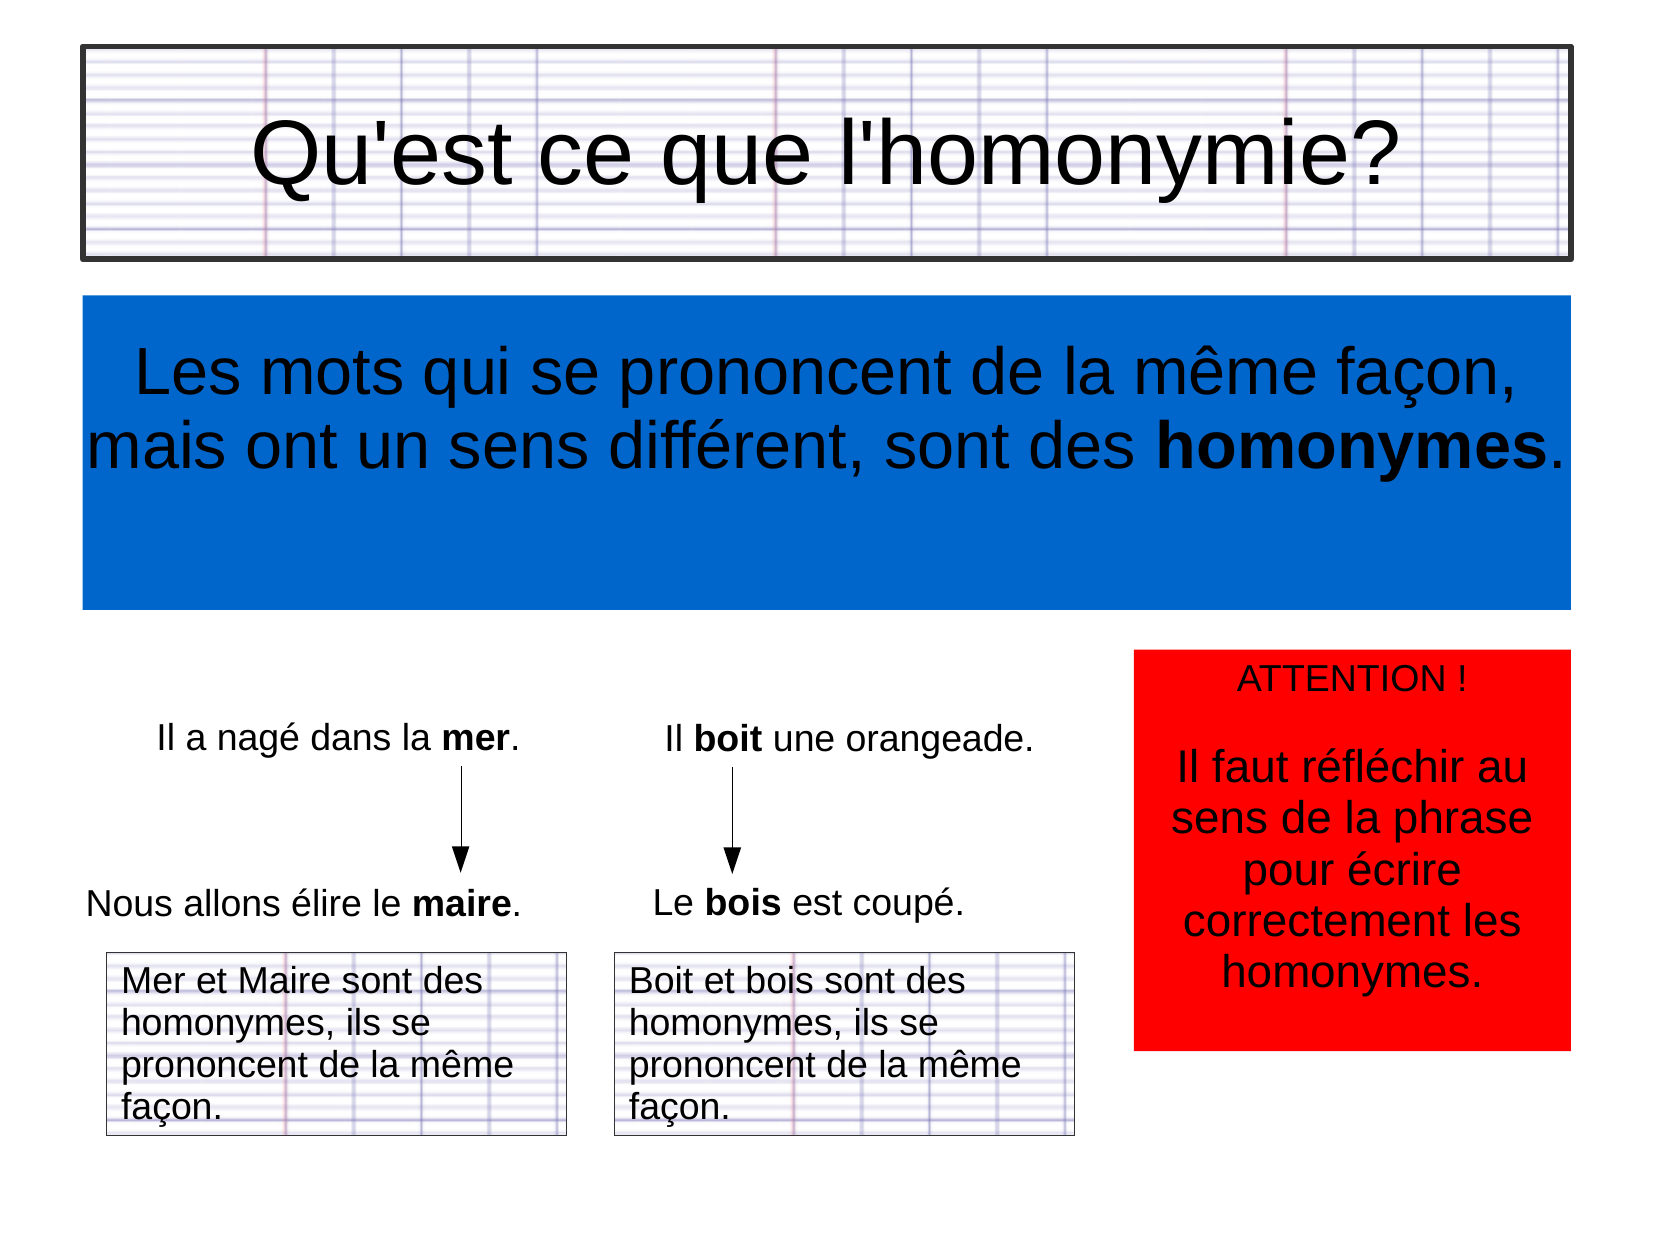

# Qu'est ce que l'homonymie?
Les mots qui se prononcent de la même façon, mais ont un sens différent, sont des homonymes.
ATTENTION !
Il faut réfléchir au sens de la phrase pour écrire correctement les homonymes.
Il a nagé dans la mer.
Il boit une orangeade.
Le bois est coupé.
Nous allons élire le maire.
Mer et Maire sont des homonymes, ils se prononcent de la même façon.
Boit et bois sont des homonymes, ils se prononcent de la même façon.